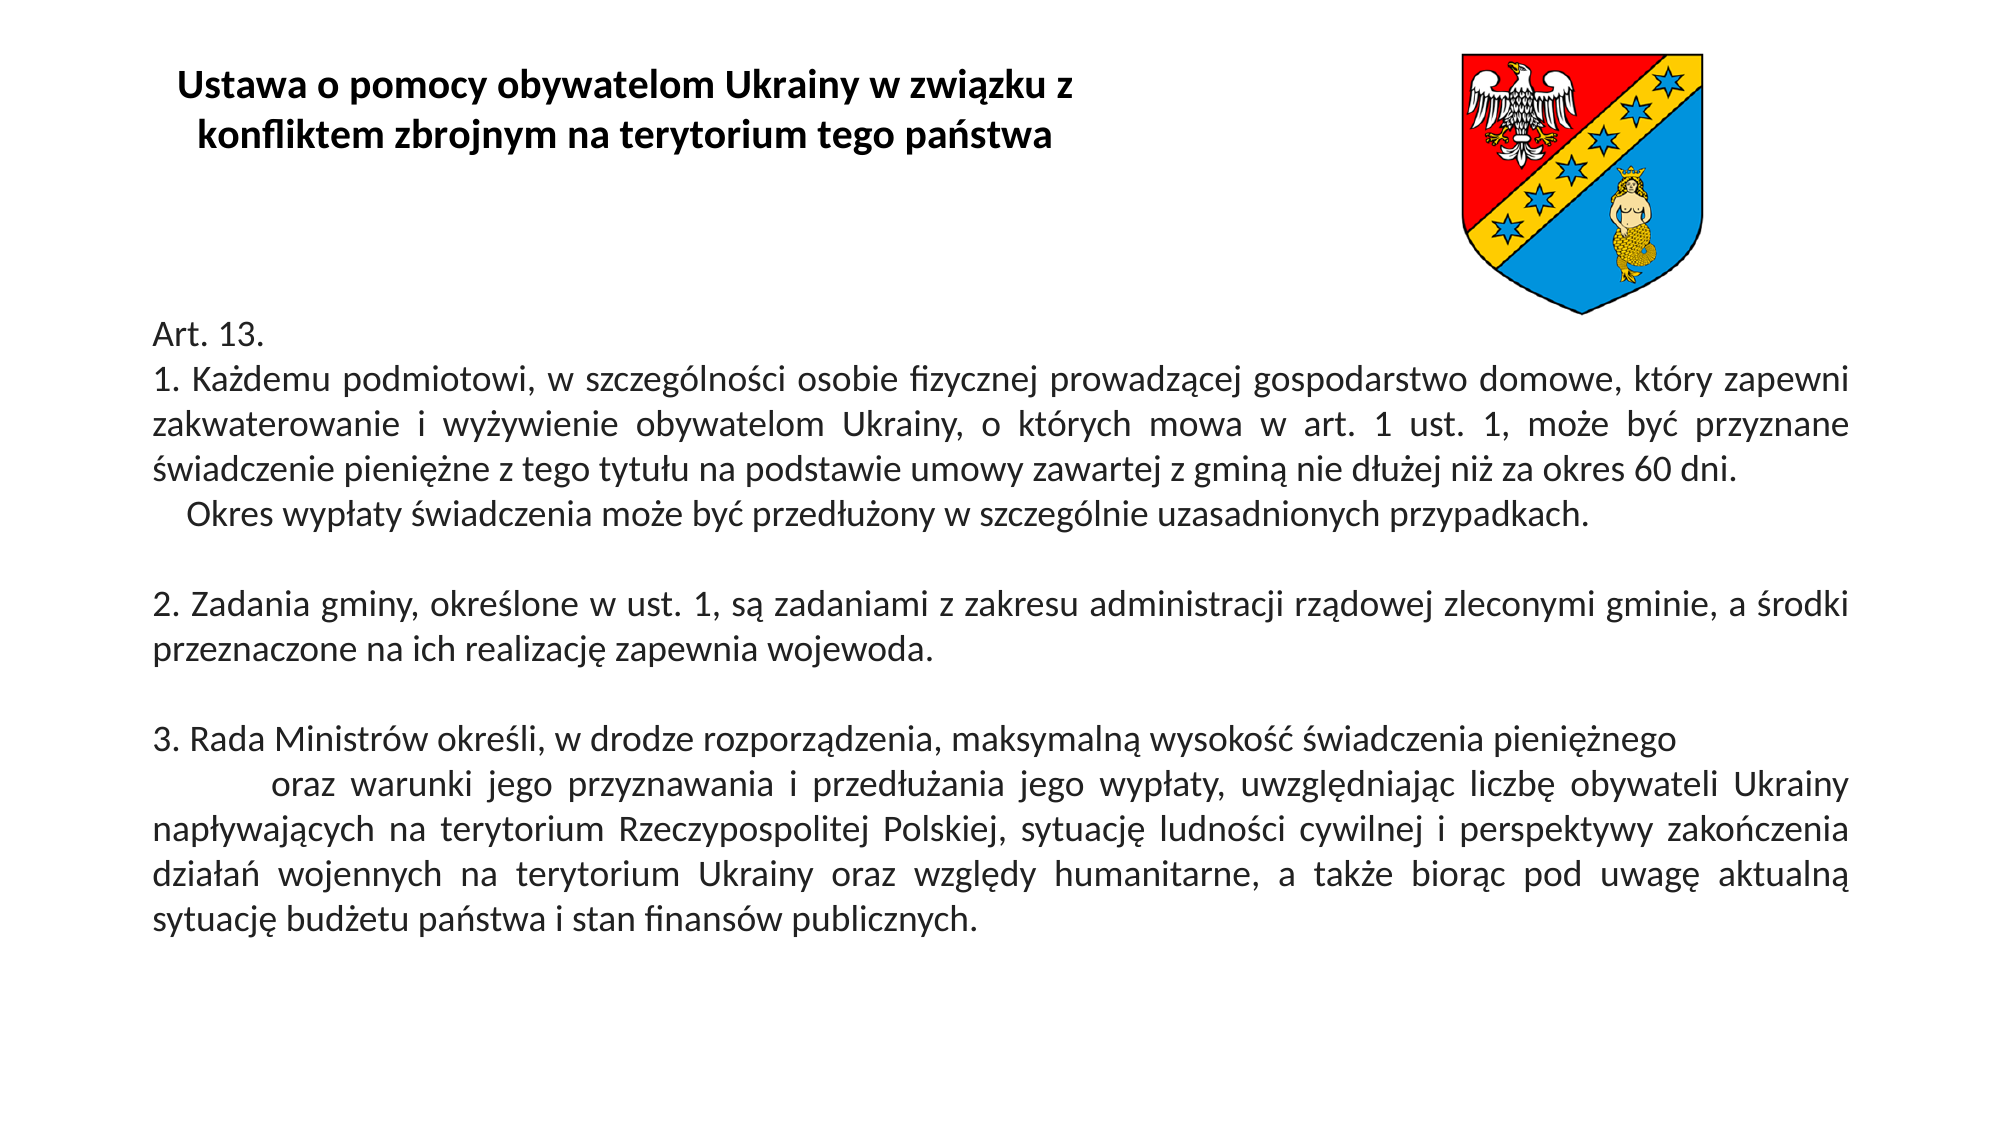

Ustawa o pomocy obywatelom Ukrainy w związku z konfliktem zbrojnym na terytorium tego państwa
Art. 13.
1. Każdemu podmiotowi, w szczególności osobie fizycznej prowadzącej gospodarstwo domowe, który zapewni zakwaterowanie i wyżywienie obywatelom Ukrainy, o których mowa w art. 1 ust. 1, może być przyznane świadczenie pieniężne z tego tytułu na podstawie umowy zawartej z gminą nie dłużej niż za okres 60 dni. Okres wypłaty świadczenia może być przedłużony w szczególnie uzasadnionych przypadkach.
2. Zadania gminy, określone w ust. 1, są zadaniami z zakresu administracji rządowej zleconymi gminie, a środki przeznaczone na ich realizację zapewnia wojewoda.
3. Rada Ministrów określi, w drodze rozporządzenia, maksymalną wysokość świadczenia pieniężnego oraz warunki jego przyznawania i przedłużania jego wypłaty, uwzględniając liczbę obywateli Ukrainy napływających na terytorium Rzeczypospolitej Polskiej, sytuację ludności cywilnej i perspektywy zakończenia działań wojennych na terytorium Ukrainy oraz względy humanitarne, a także biorąc pod uwagę aktualną sytuację budżetu państwa i stan finansów publicznych.